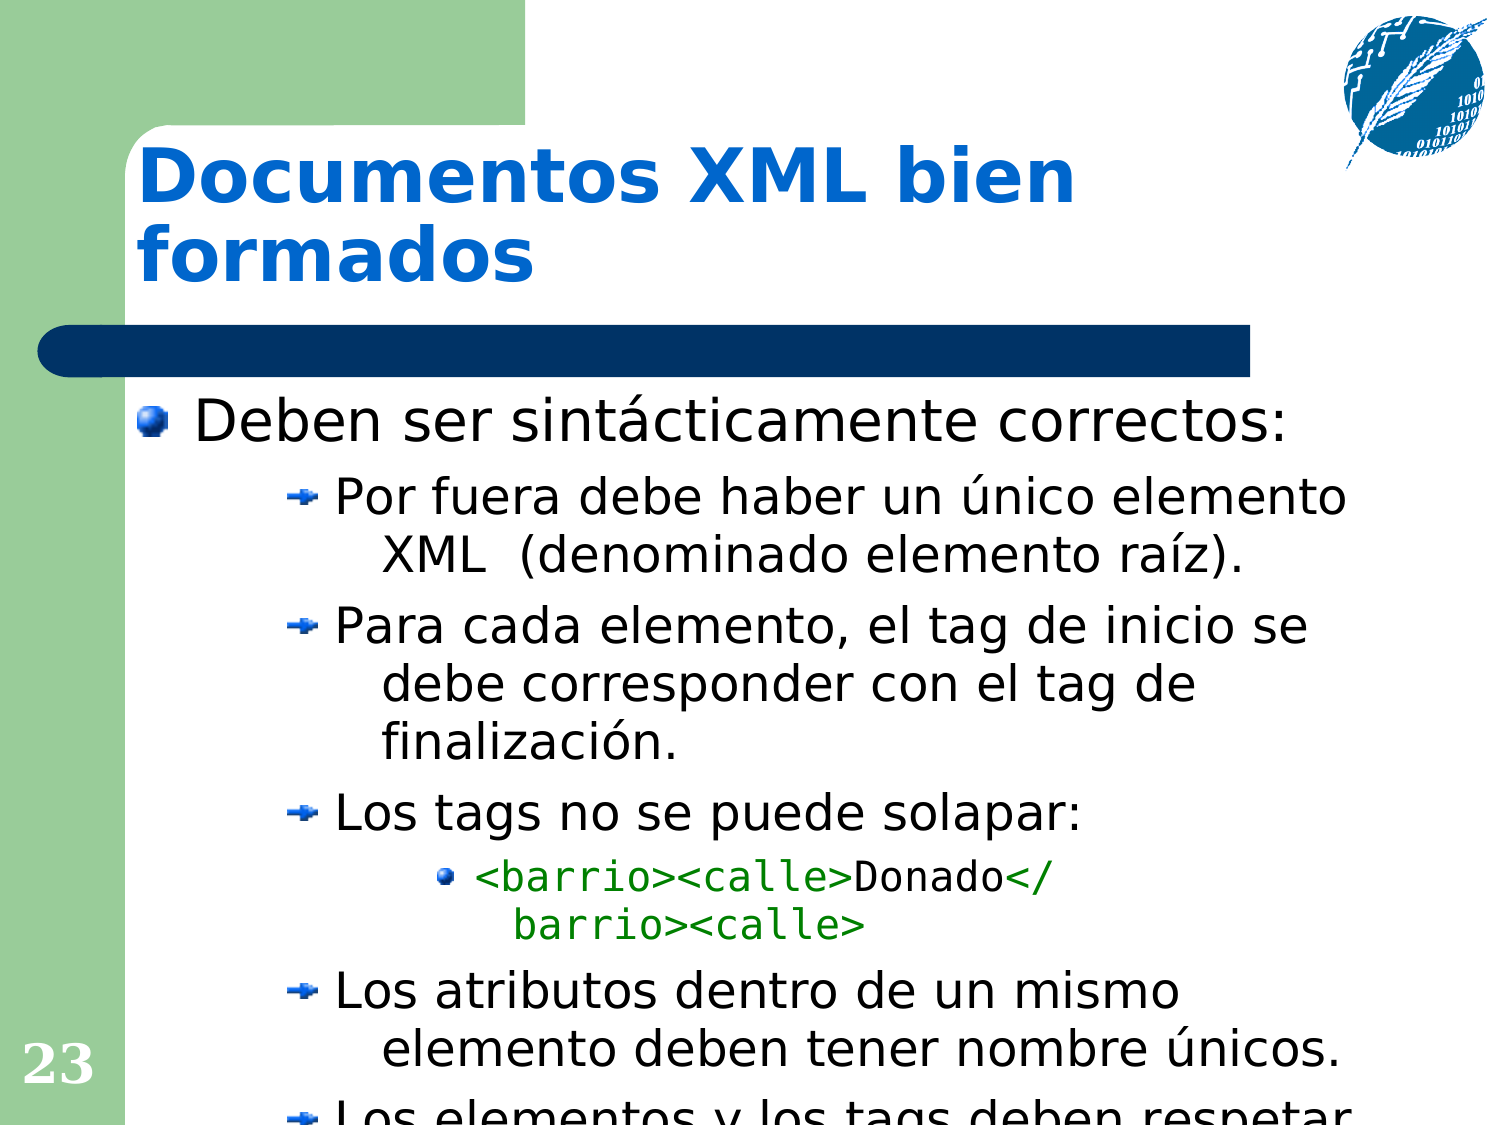

# Documentos XML bien formados
Deben ser sintácticamente correctos:
Por fuera debe haber un único elemento XML (denominado elemento raíz).
Para cada elemento, el tag de inicio se debe corresponder con el tag de finalización.
Los tags no se puede solapar:
<barrio><calle>Donado</barrio><calle>
Los atributos dentro de un mismo elemento deben tener nombre únicos.
Los elementos y los tags deben respetar las reglas antes especificadas.
23